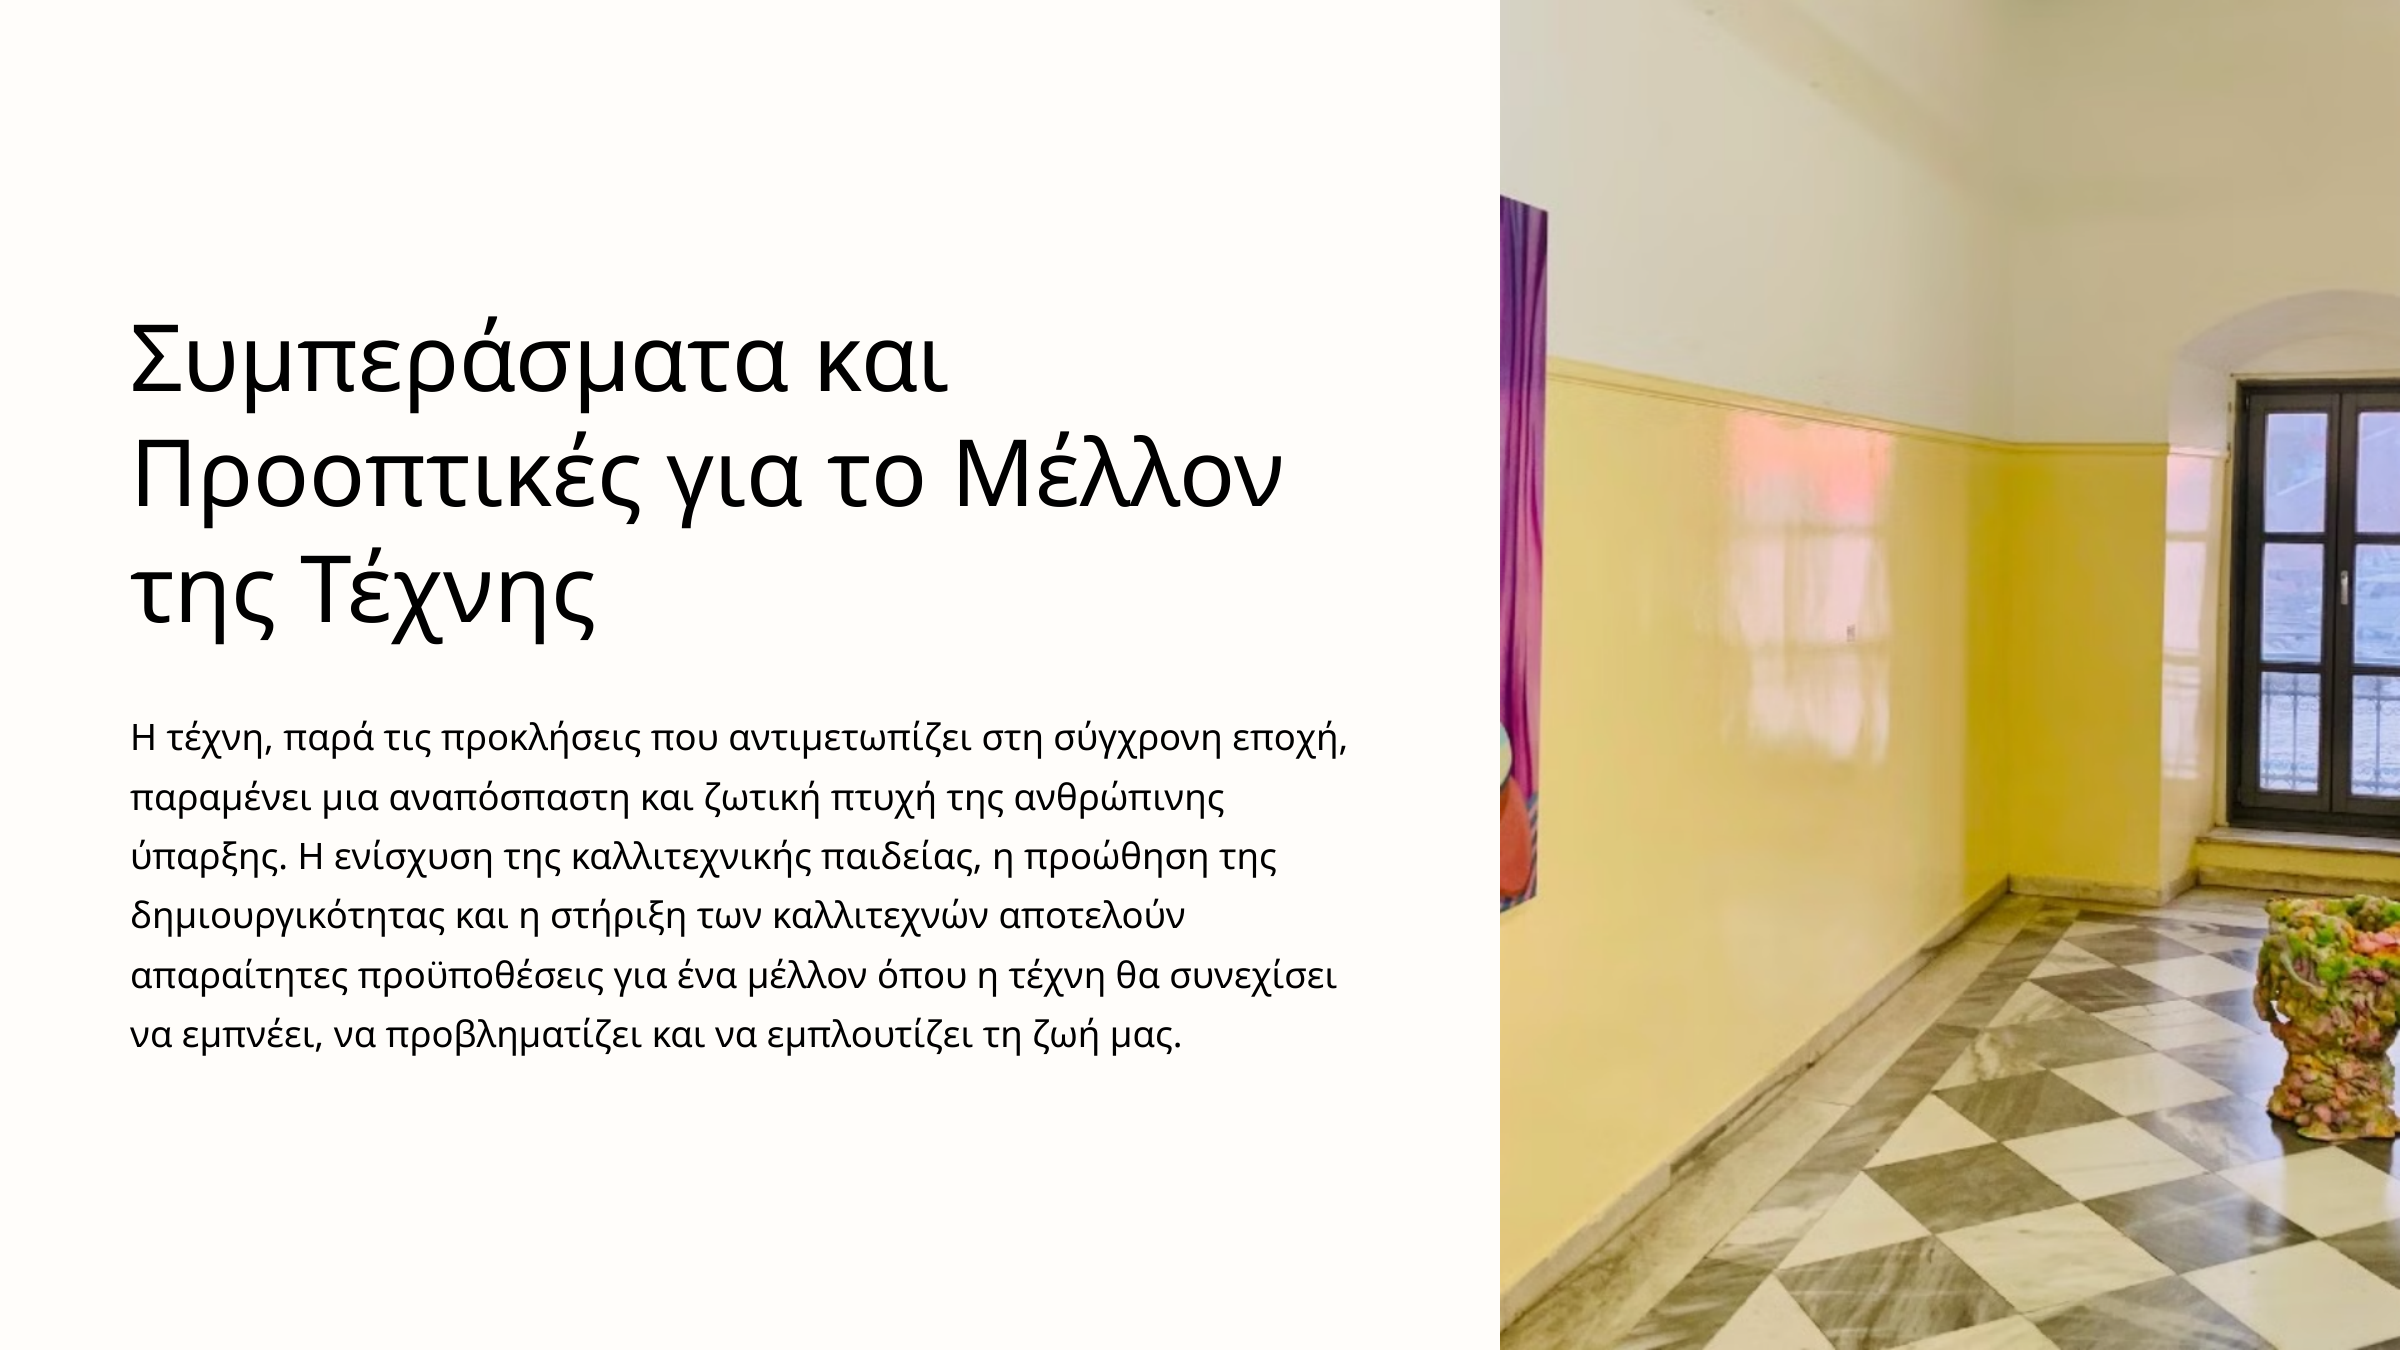

Συμπεράσματα και Προοπτικές για το Μέλλον της Τέχνης
Η τέχνη, παρά τις προκλήσεις που αντιμετωπίζει στη σύγχρονη εποχή, παραμένει μια αναπόσπαστη και ζωτική πτυχή της ανθρώπινης ύπαρξης. Η ενίσχυση της καλλιτεχνικής παιδείας, η προώθηση της δημιουργικότητας και η στήριξη των καλλιτεχνών αποτελούν απαραίτητες προϋποθέσεις για ένα μέλλον όπου η τέχνη θα συνεχίσει να εμπνέει, να προβληματίζει και να εμπλουτίζει τη ζωή μας.